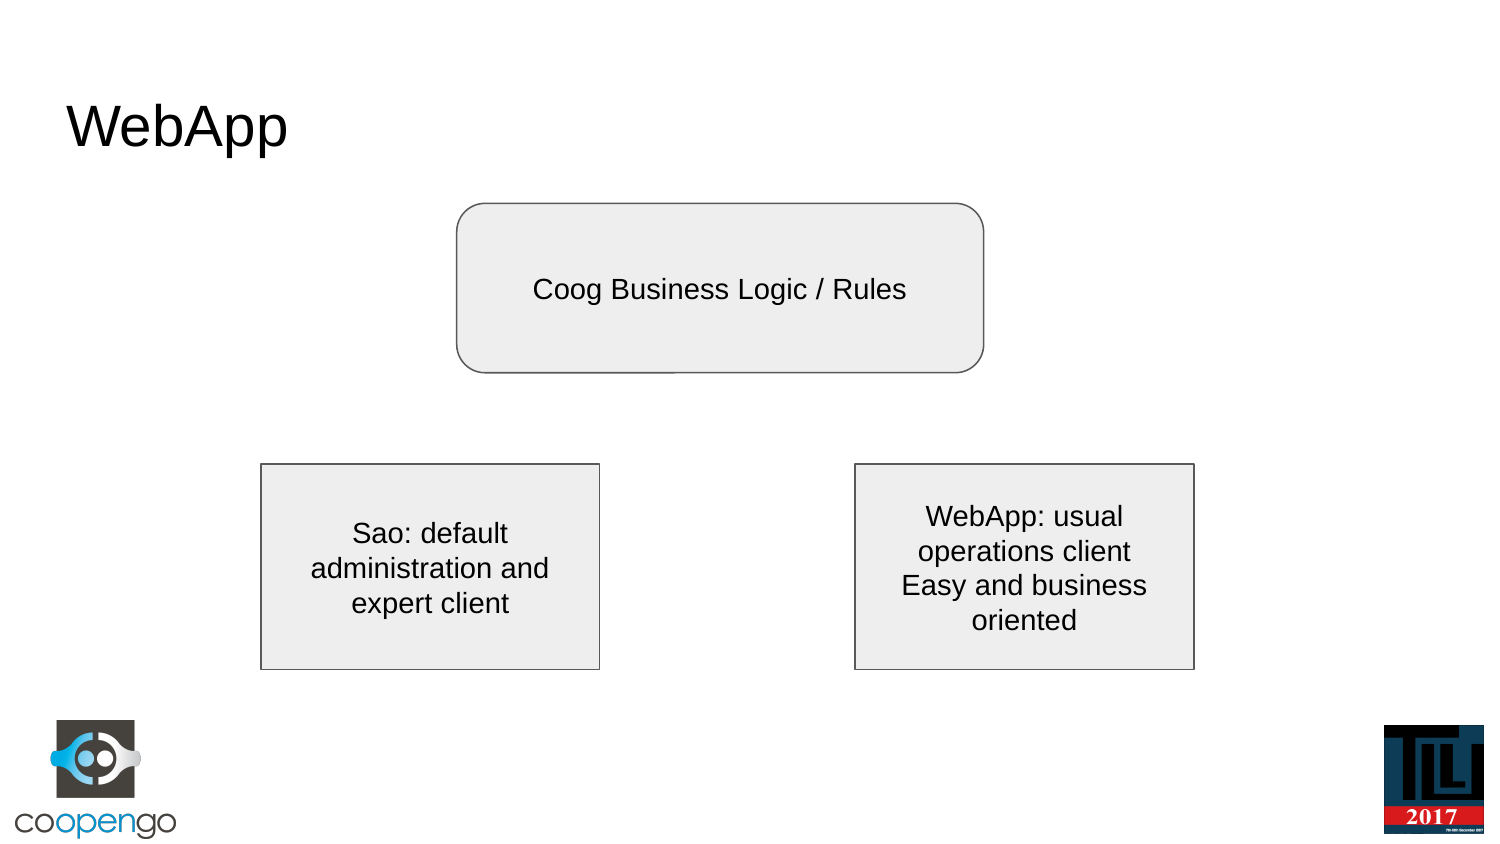

# WebApp
Coog Business Logic / Rules
Sao: default administration and expert client
WebApp: usual operations client
Easy and business oriented